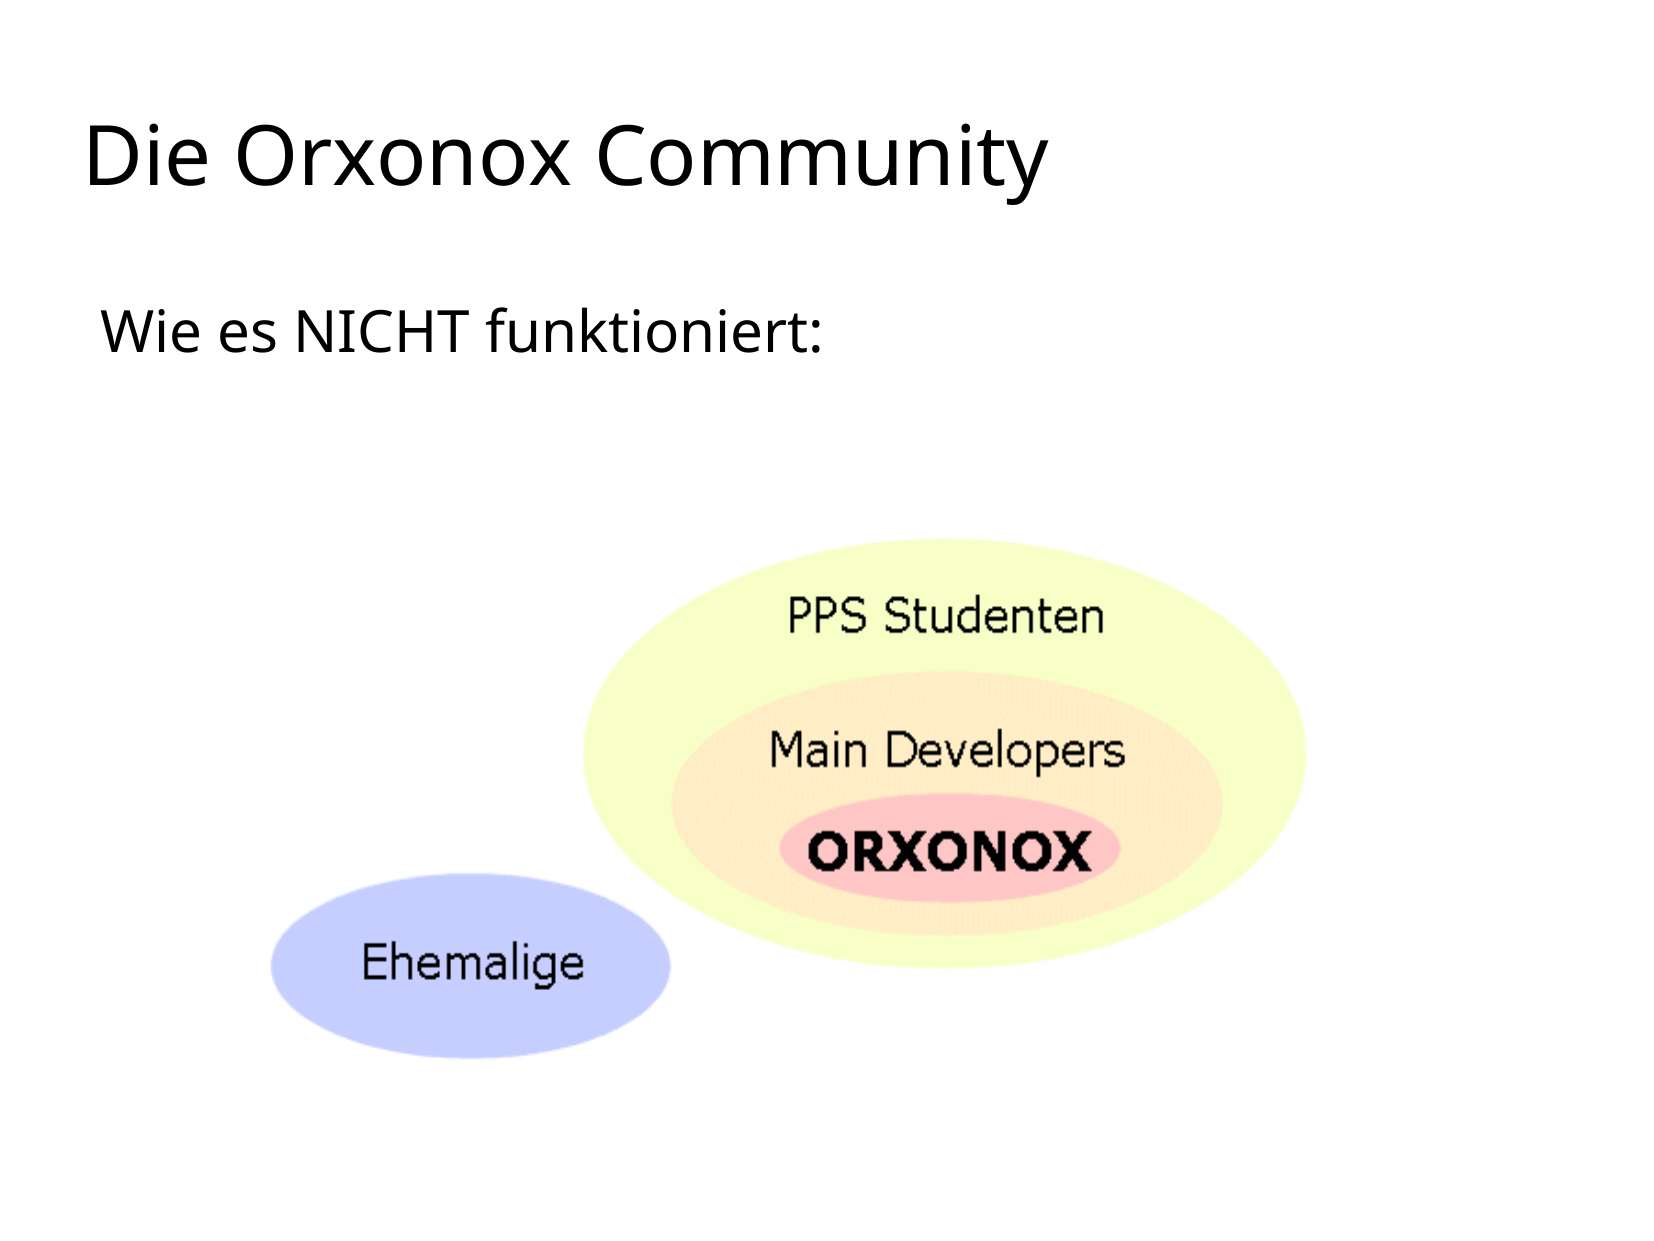

# Die Orxonox Community
Wie es NICHT funktioniert: